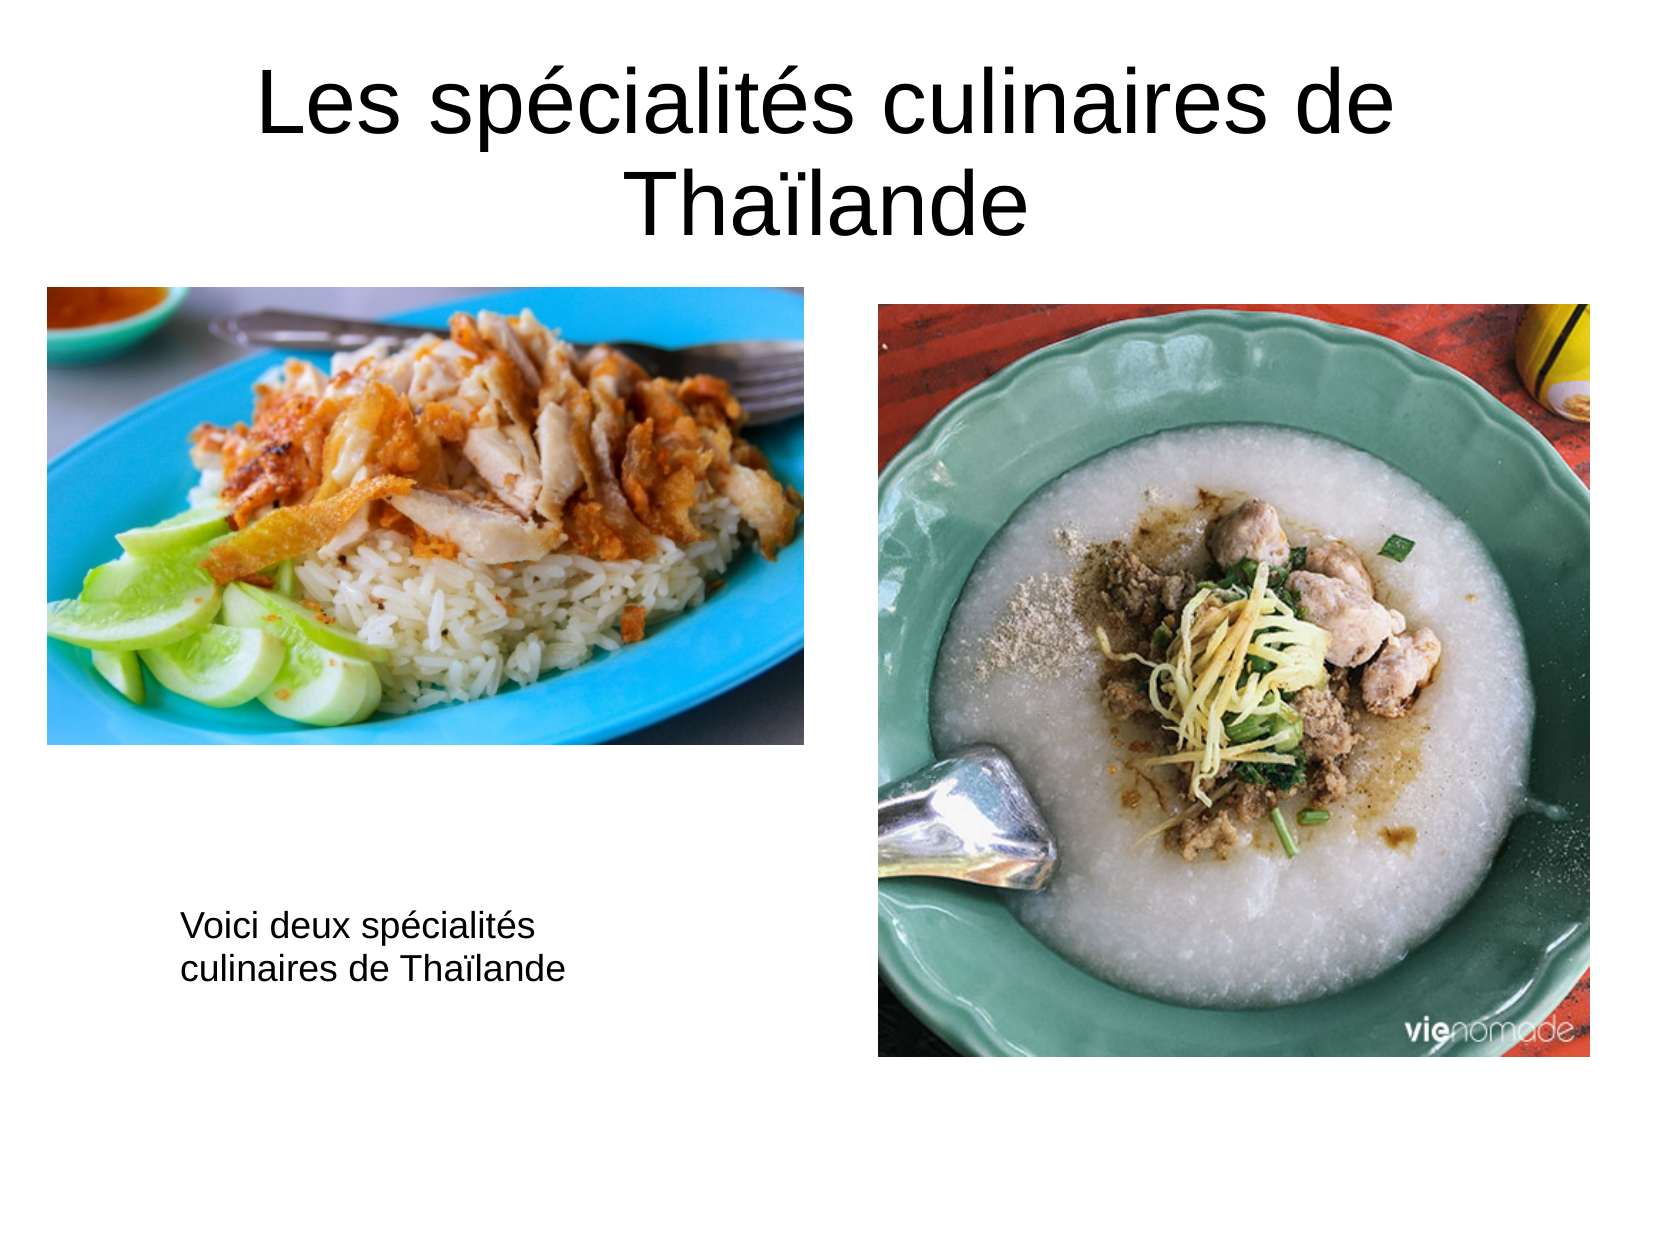

# Les spécialités culinaires de Thaïlande
Voici deux spécialités culinaires de Thaïlande